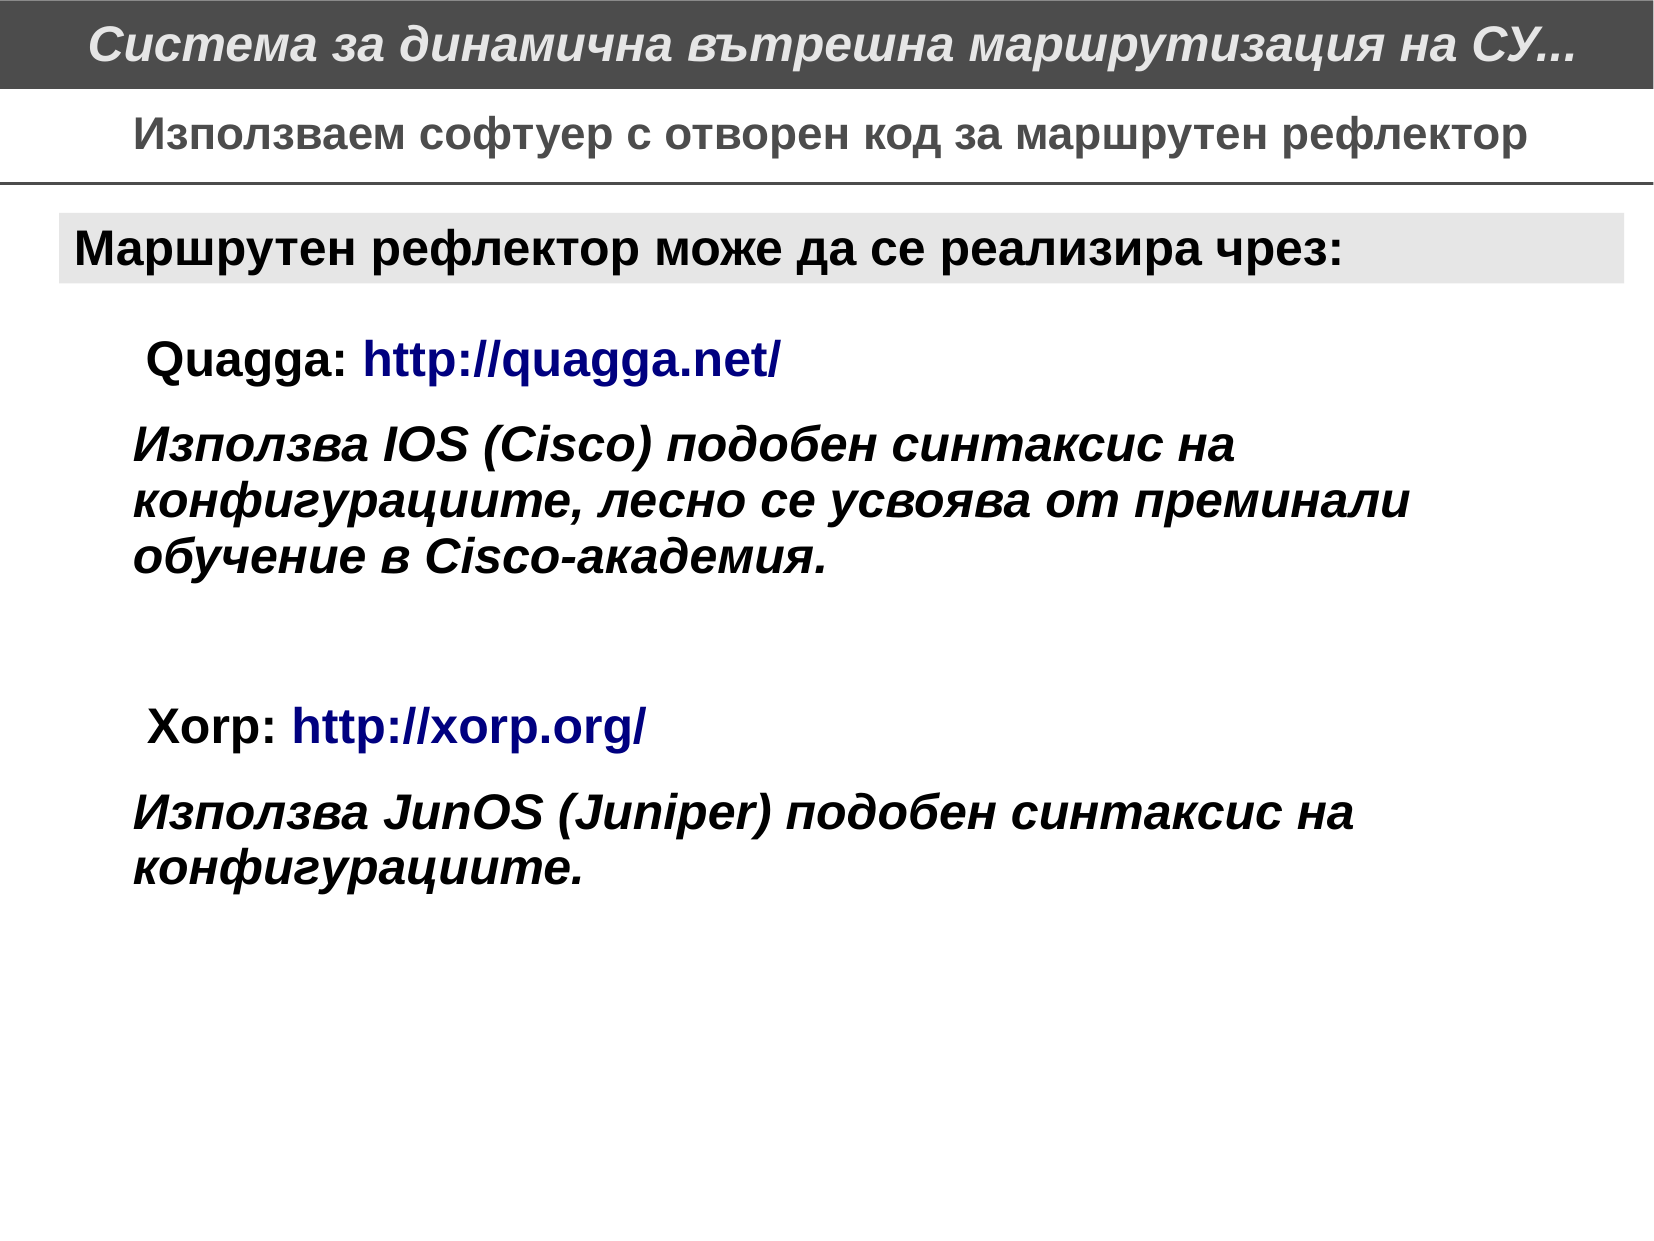

Система за динамична вътрешна маршрутизация на СУ...
Използваем софтуер с отворен код за маршрутен рефлектор
Маршрутен рефлектор може да се реализира чрез:
 Quagga: http://quagga.net/
Използва IOS (Cisco) подобен синтаксис на конфигурациите, лесно се усвоява от преминали обучение в Cisco-академия.
 Xorp: http://xorp.org/
Използва JunOS (Juniper) подобен синтаксис на конфигурациите.